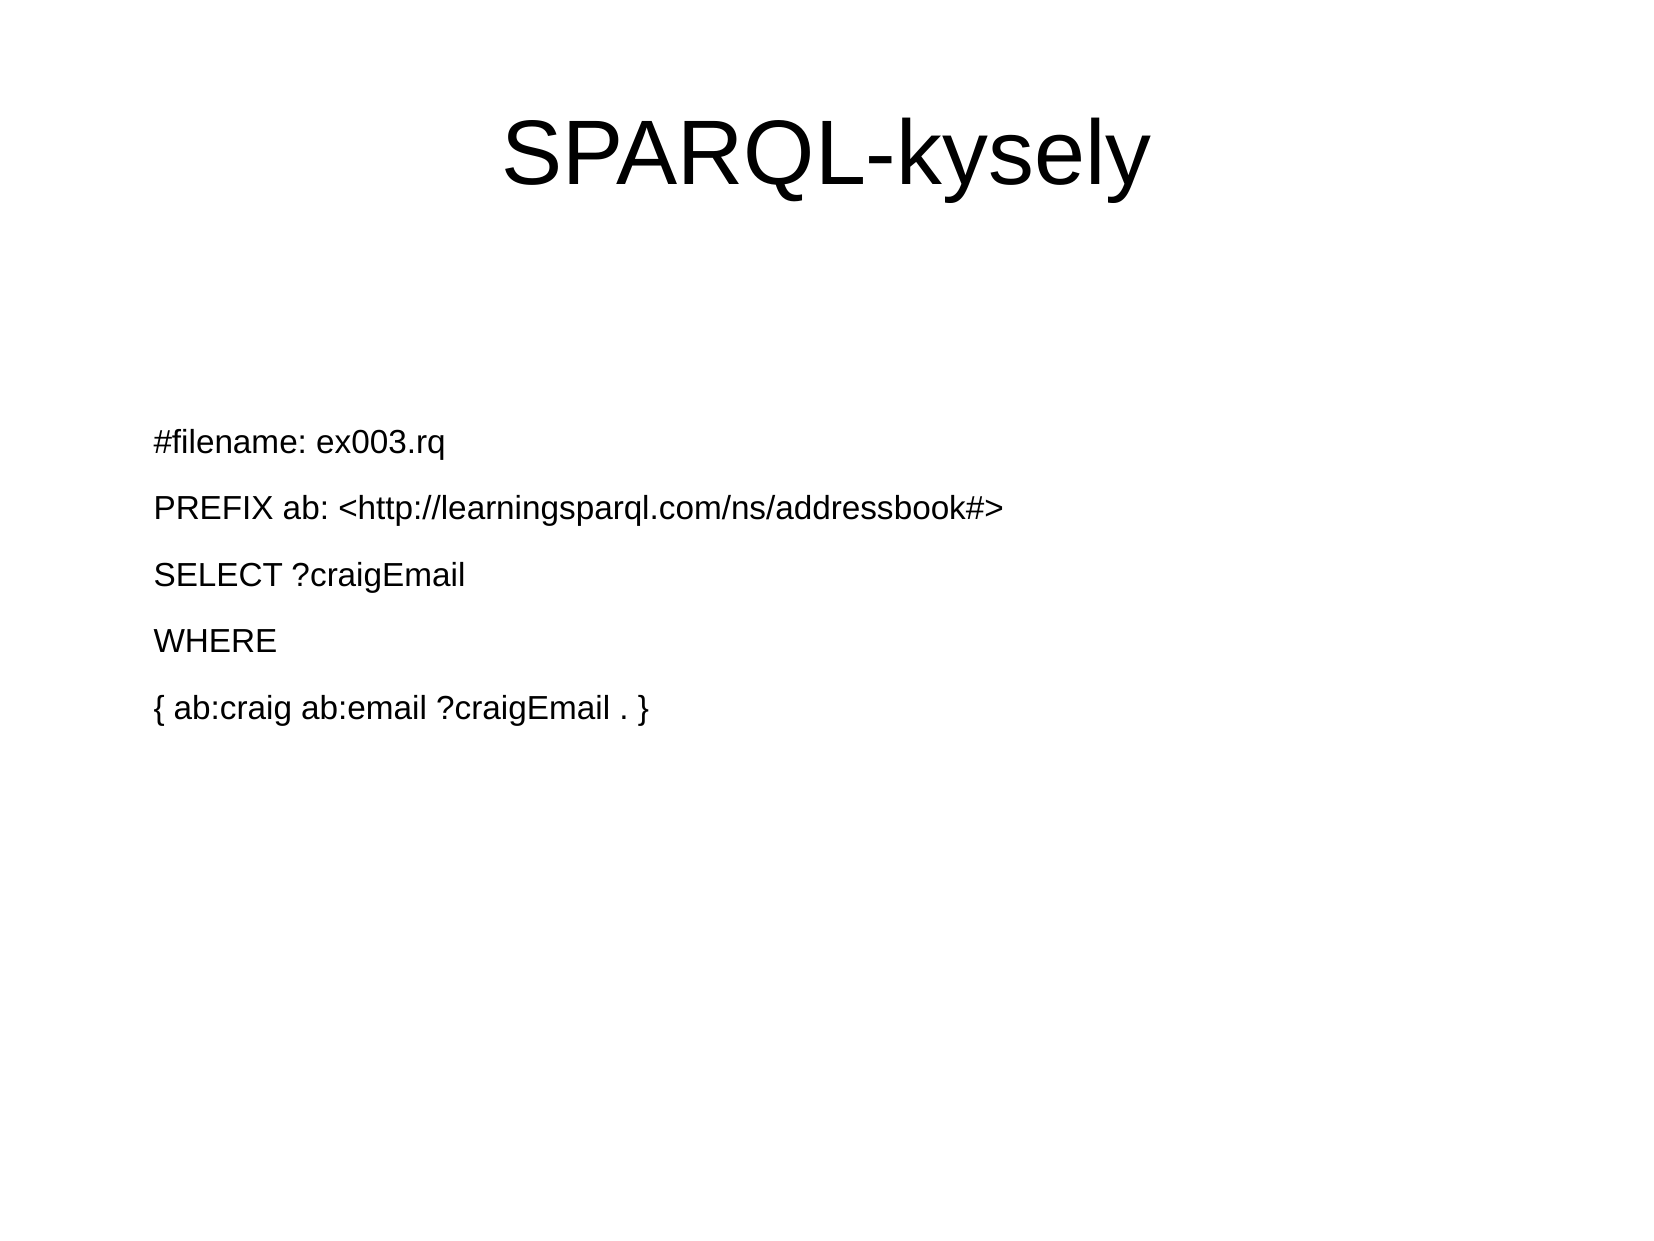

# SPARQL-kysely
#filename: ex003.rq
PREFIX ab: <http://learningsparql.com/ns/addressbook#>
SELECT ?craigEmail
WHERE
{ ab:craig ab:email ?craigEmail . }